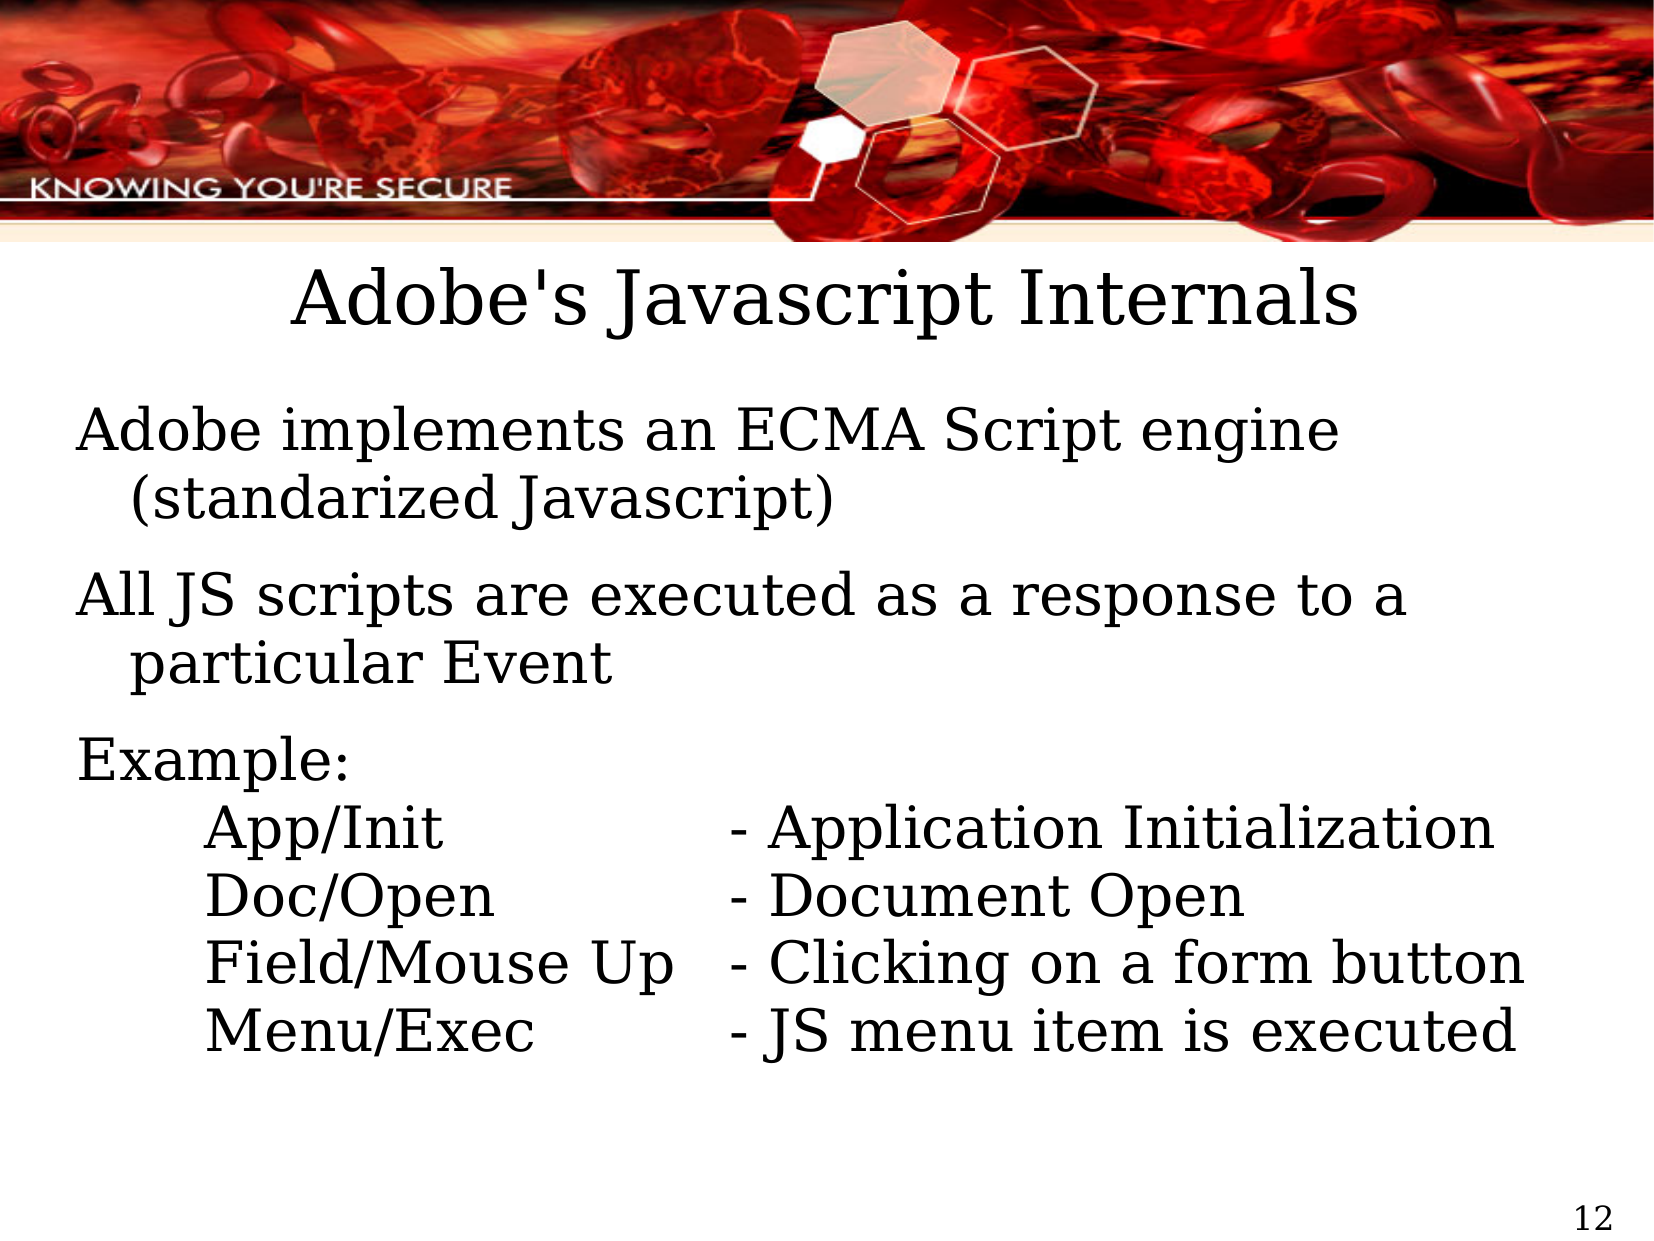

# Adobe's Javascript Internals
Adobe implements an ECMA Script engine (standarized Javascript)
All JS scripts are executed as a response to a particular Event
Example:
	App/Init				- Application Initialization
	Doc/Open				- Document Open
	Field/Mouse Up	- Clicking on a form button
	Menu/Exec			- JS menu item is executed